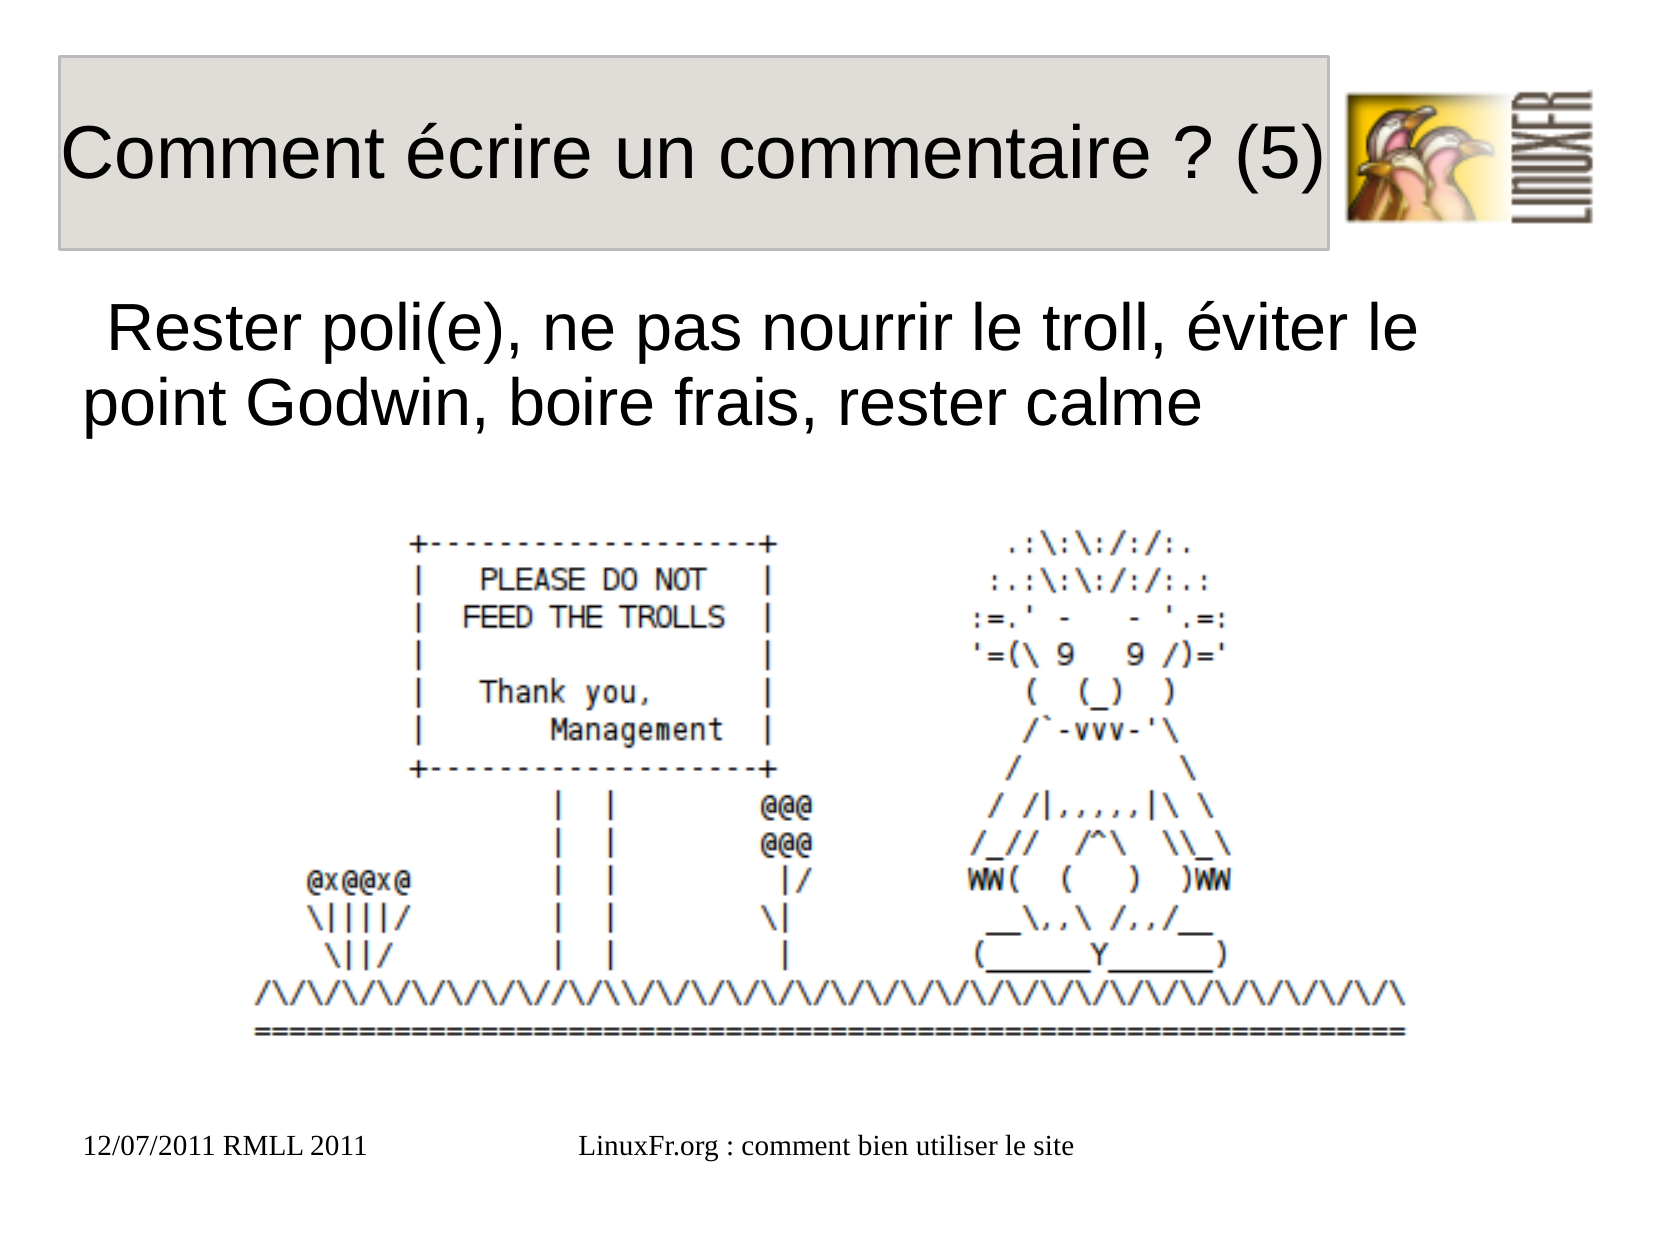

# Comment écrire un commentaire ? (5)
Rester poli(e), ne pas nourrir le troll, éviter le point Godwin, boire frais, rester calme